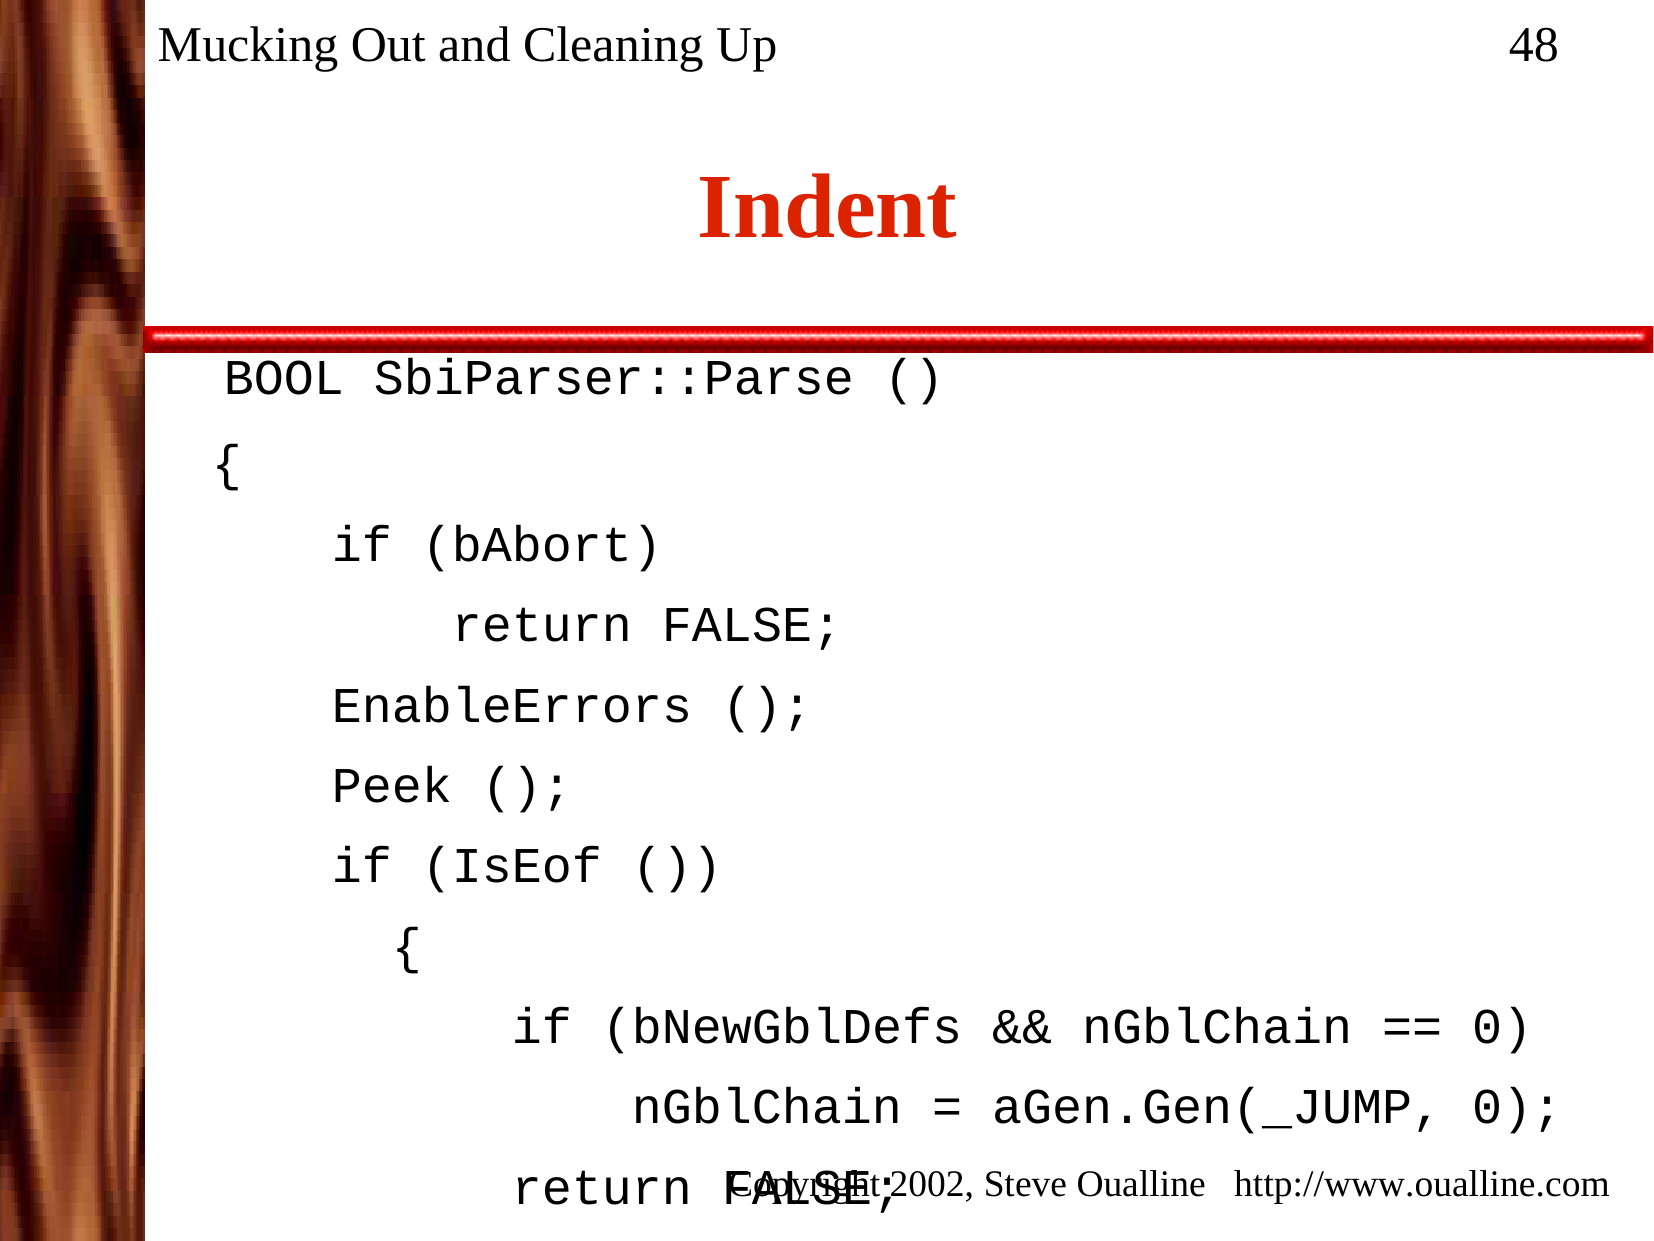

# Indent
BOOL SbiParser::Parse ()
{
 if (bAbort)
 return FALSE;
 EnableErrors ();
 Peek ();
 if (IsEof ())
 {
 if (bNewGblDefs && nGblChain == 0)
 nGblChain = aGen.Gen(_JUMP, 0);
 return FALSE;
 }